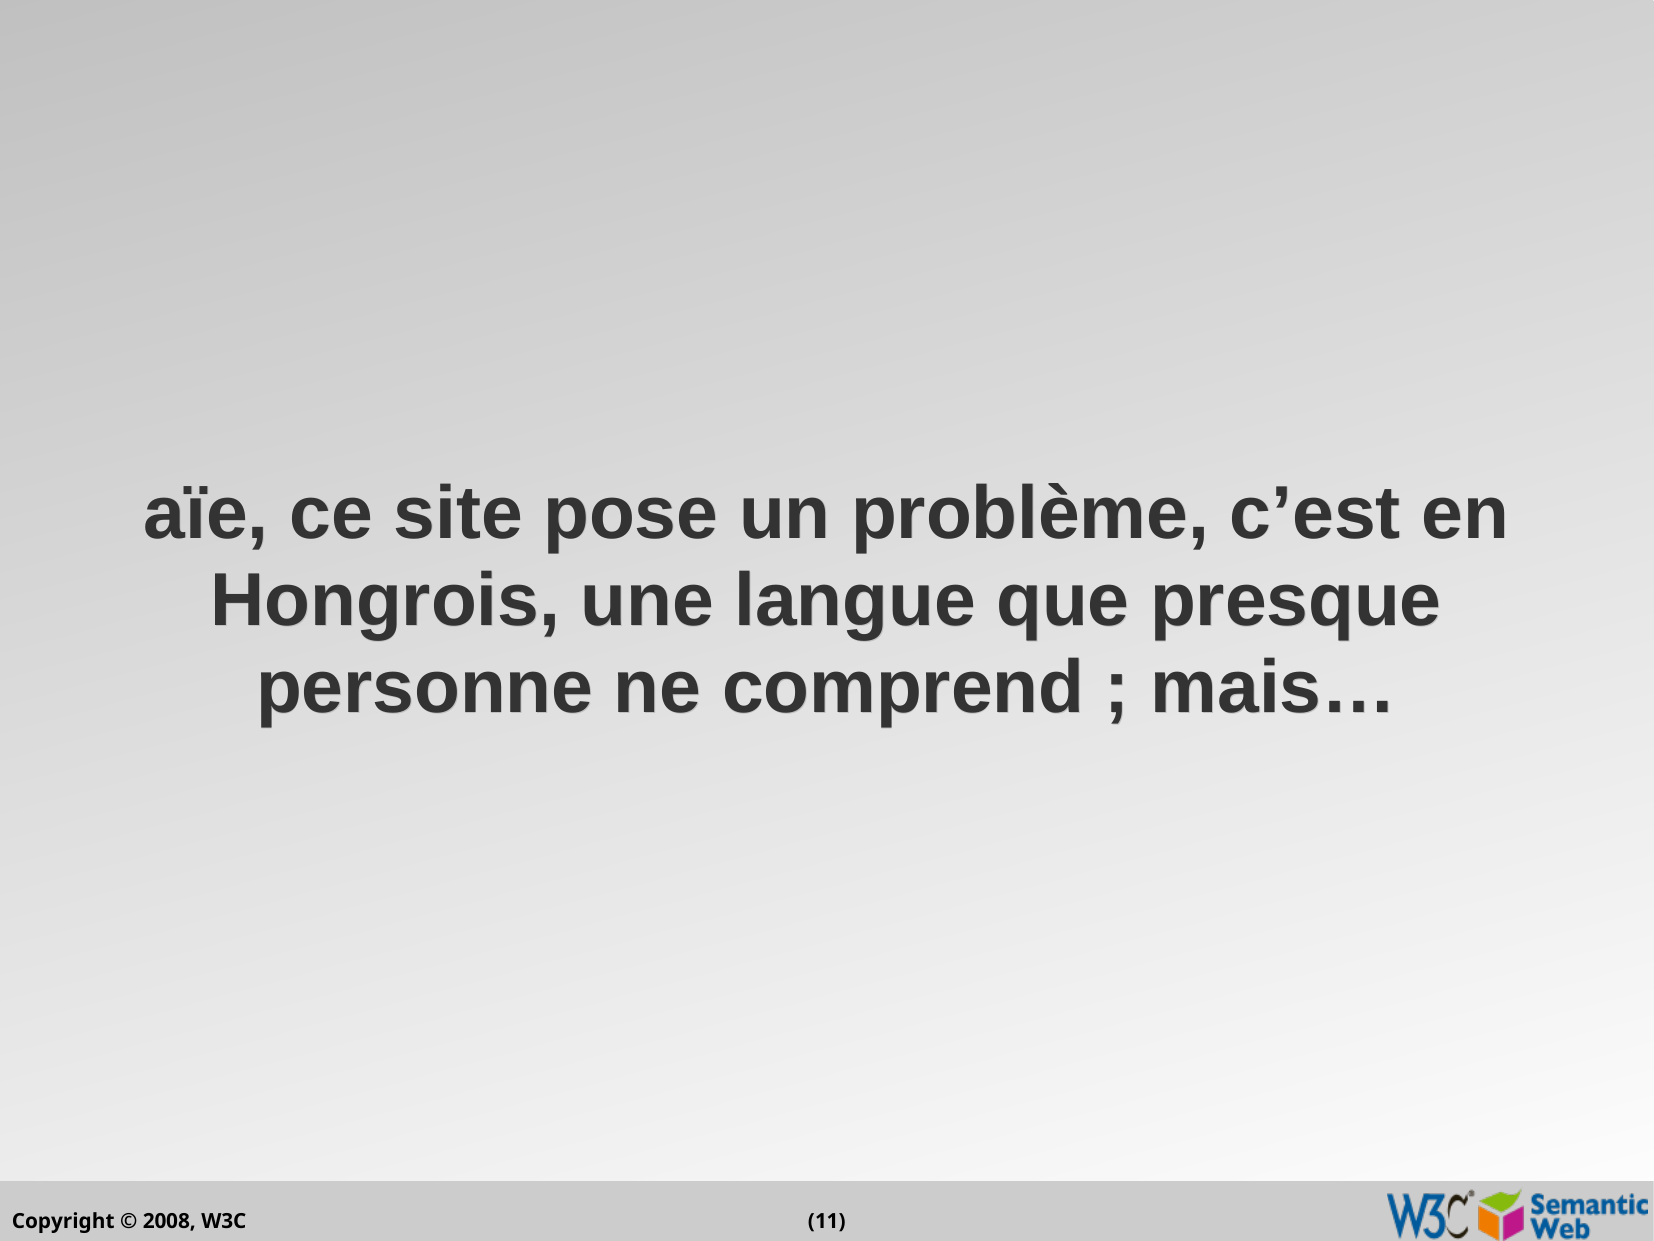

# aïe, ce site pose un problème, c’est en Hongrois, une langue que presque personne ne comprend ; mais…